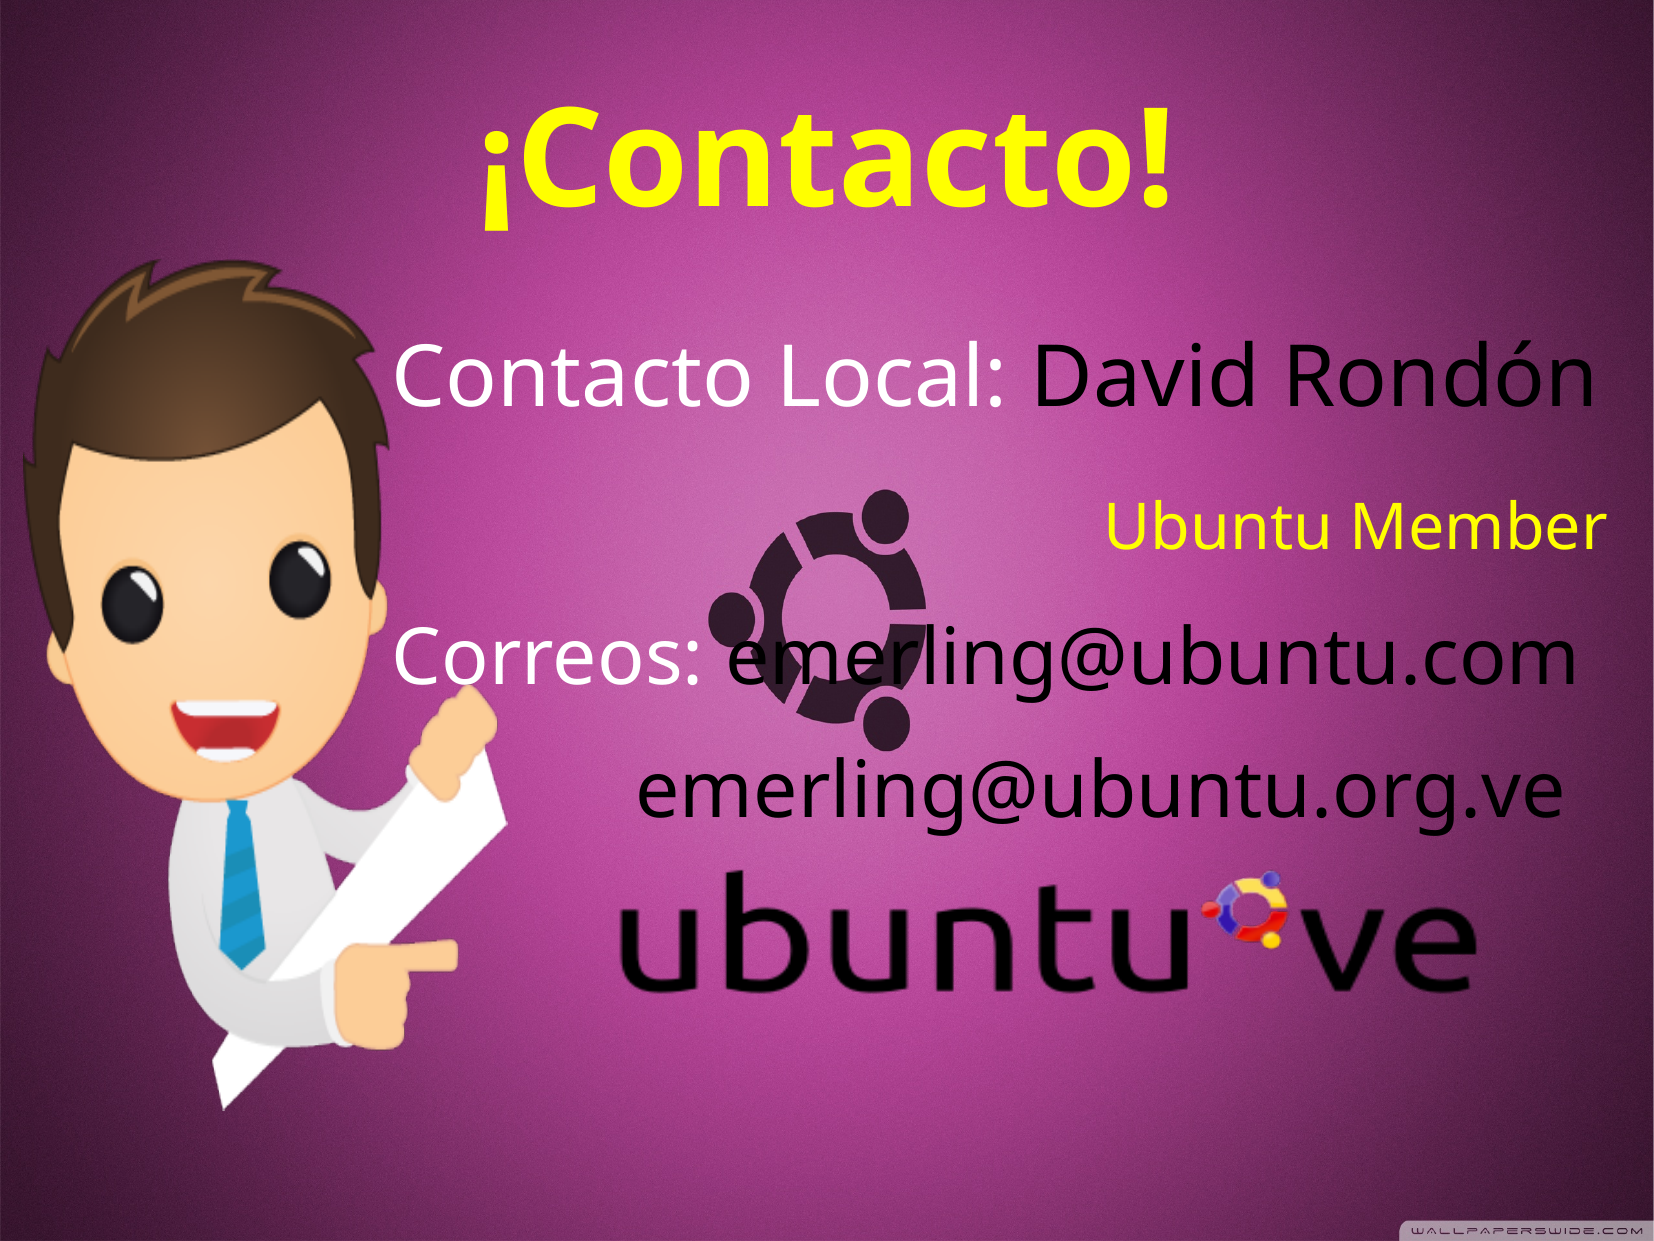

# ¡Contacto!
Contacto Local: David Rondón
 Ubuntu Member
Correos: emerling@ubuntu.com
emerling@ubuntu.org.ve